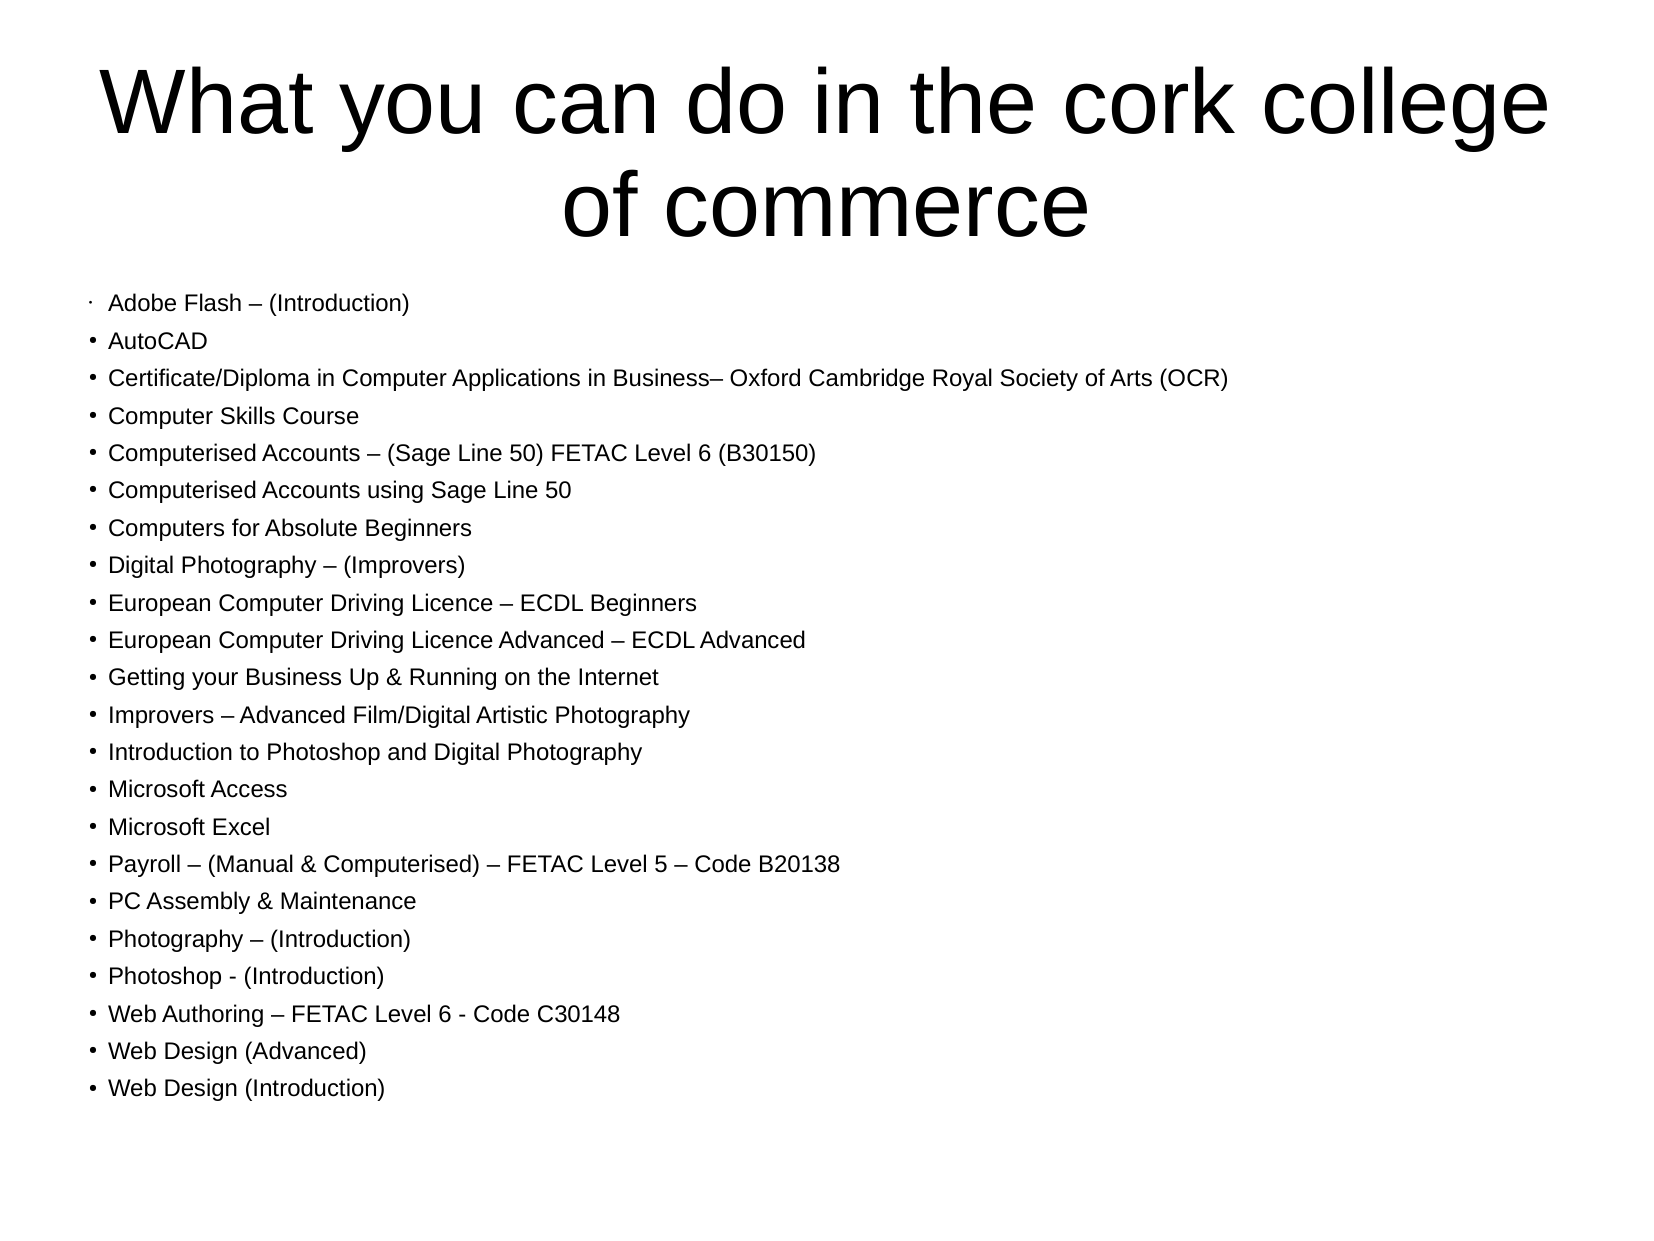

# What you can do in the cork college of commerce
Adobe Flash – (Introduction)
AutoCAD
Certificate/Diploma in Computer Applications in Business– Oxford Cambridge Royal Society of Arts (OCR)
Computer Skills Course
Computerised Accounts – (Sage Line 50) FETAC Level 6 (B30150)
Computerised Accounts using Sage Line 50
Computers for Absolute Beginners
Digital Photography – (Improvers)
European Computer Driving Licence – ECDL Beginners
European Computer Driving Licence Advanced – ECDL Advanced
Getting your Business Up & Running on the Internet
Improvers – Advanced Film/Digital Artistic Photography
Introduction to Photoshop and Digital Photography
Microsoft Access
Microsoft Excel
Payroll – (Manual & Computerised) – FETAC Level 5 – Code B20138
PC Assembly & Maintenance
Photography – (Introduction)
Photoshop - (Introduction)
Web Authoring – FETAC Level 6 - Code C30148
Web Design (Advanced)
Web Design (Introduction)